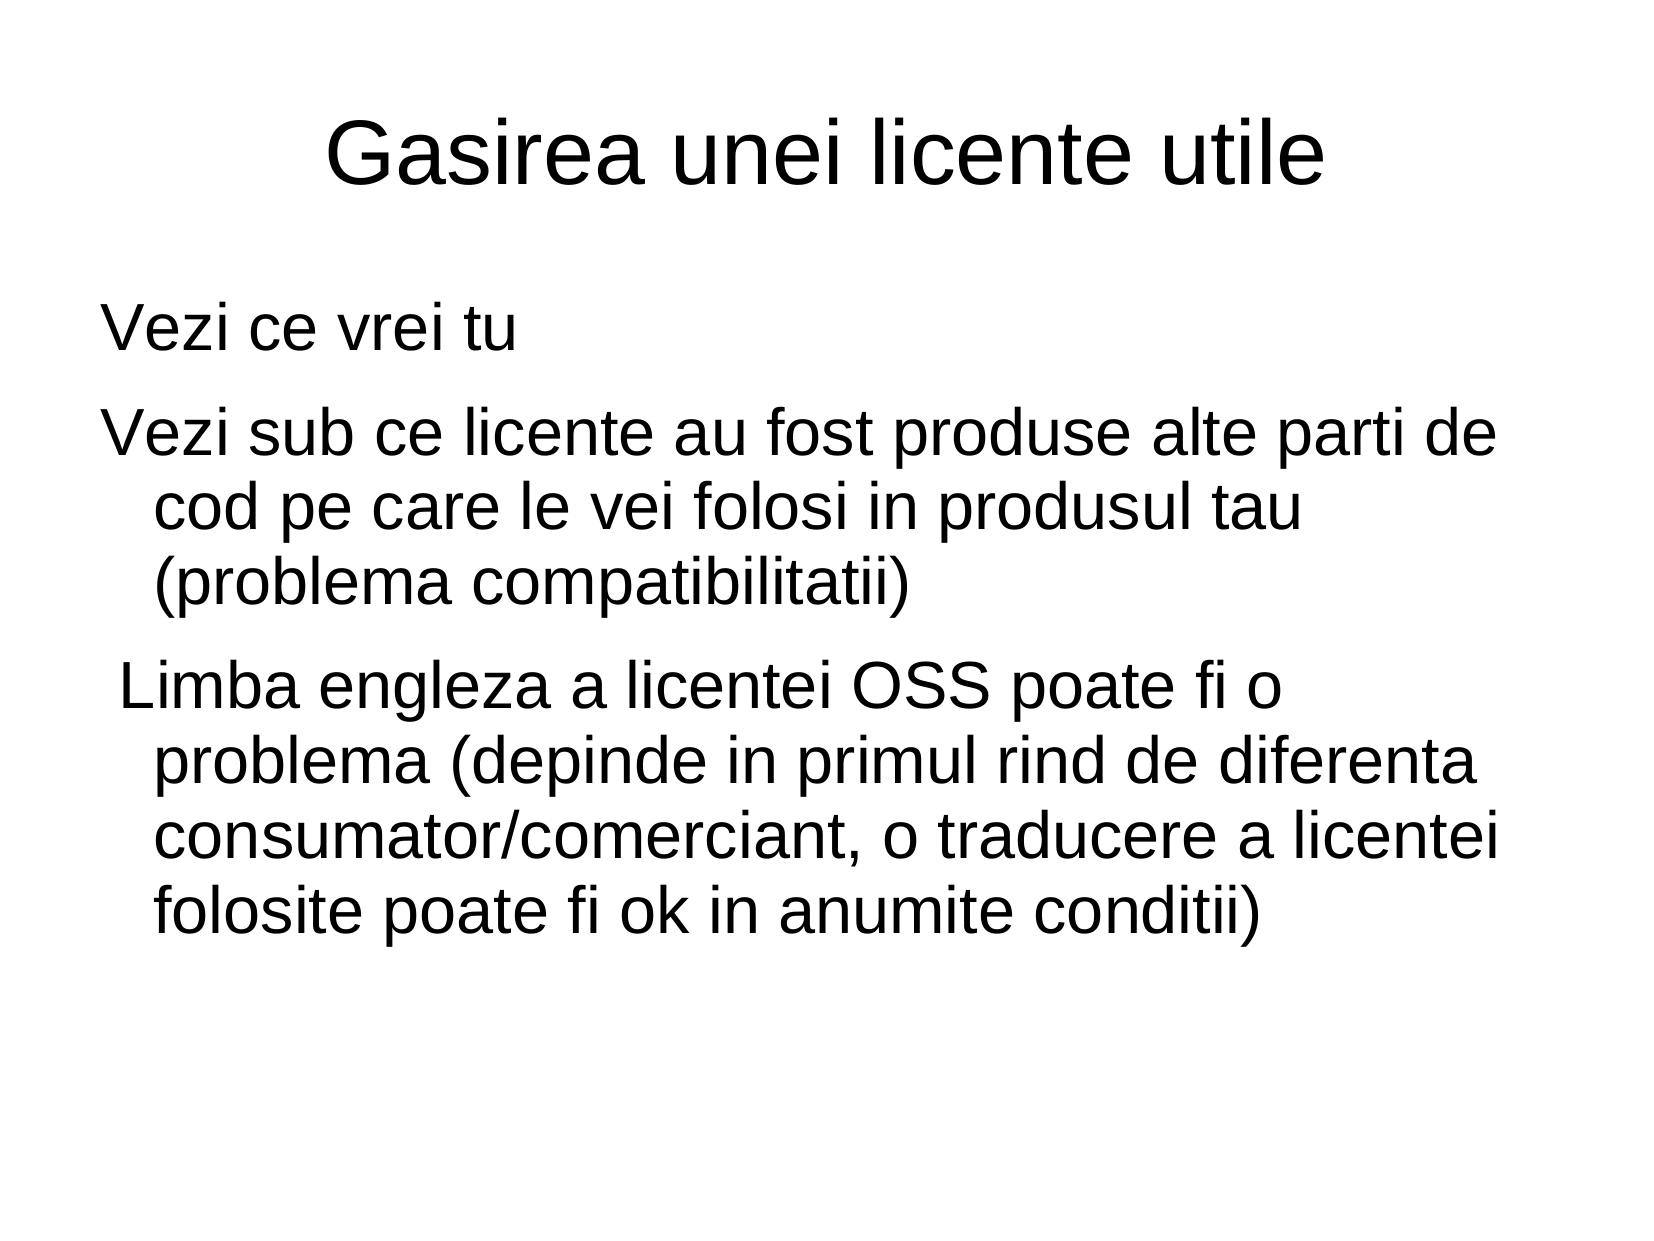

# Gasirea unei licente utile
Vezi ce vrei tu
Vezi sub ce licente au fost produse alte parti de cod pe care le vei folosi in produsul tau (problema compatibilitatii)
 Limba engleza a licentei OSS poate fi o problema (depinde in primul rind de diferenta consumator/comerciant, o traducere a licentei folosite poate fi ok in anumite conditii)